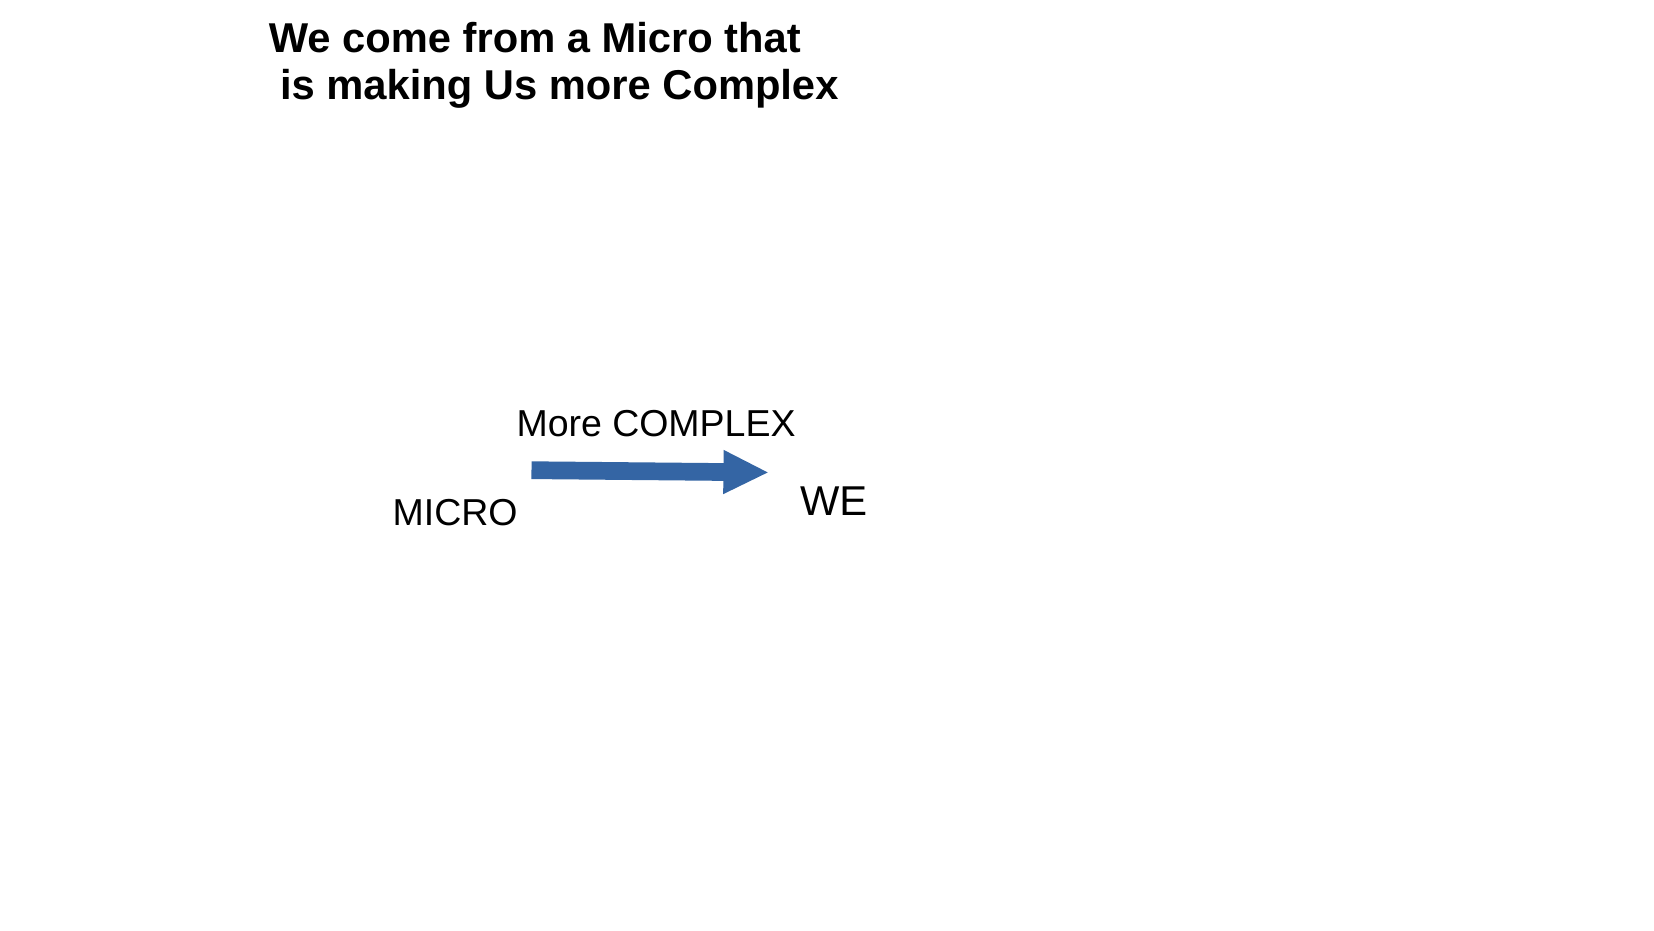

We come from a Micro that
 is making Us more Complex
More COMPLEX
WE
MICRO